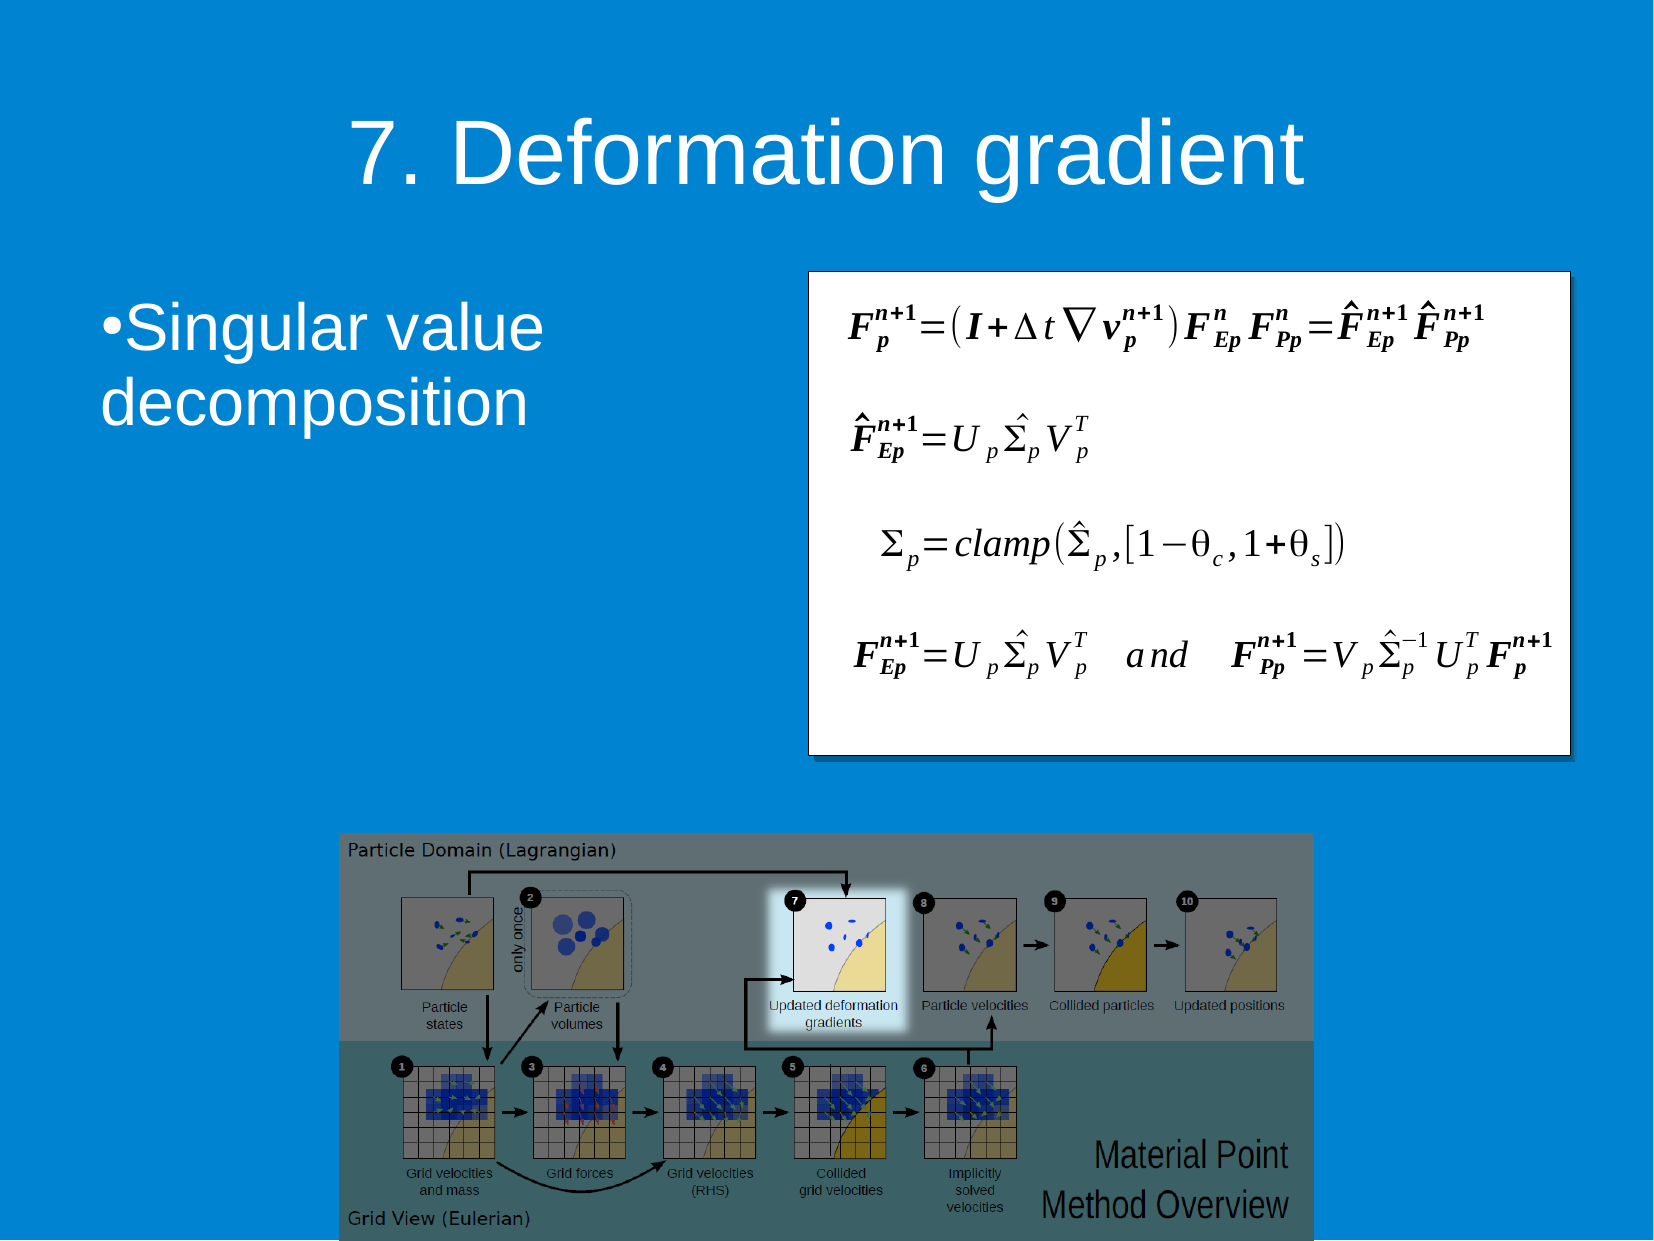

7. Deformation gradient
# sd
Singular value decomposition